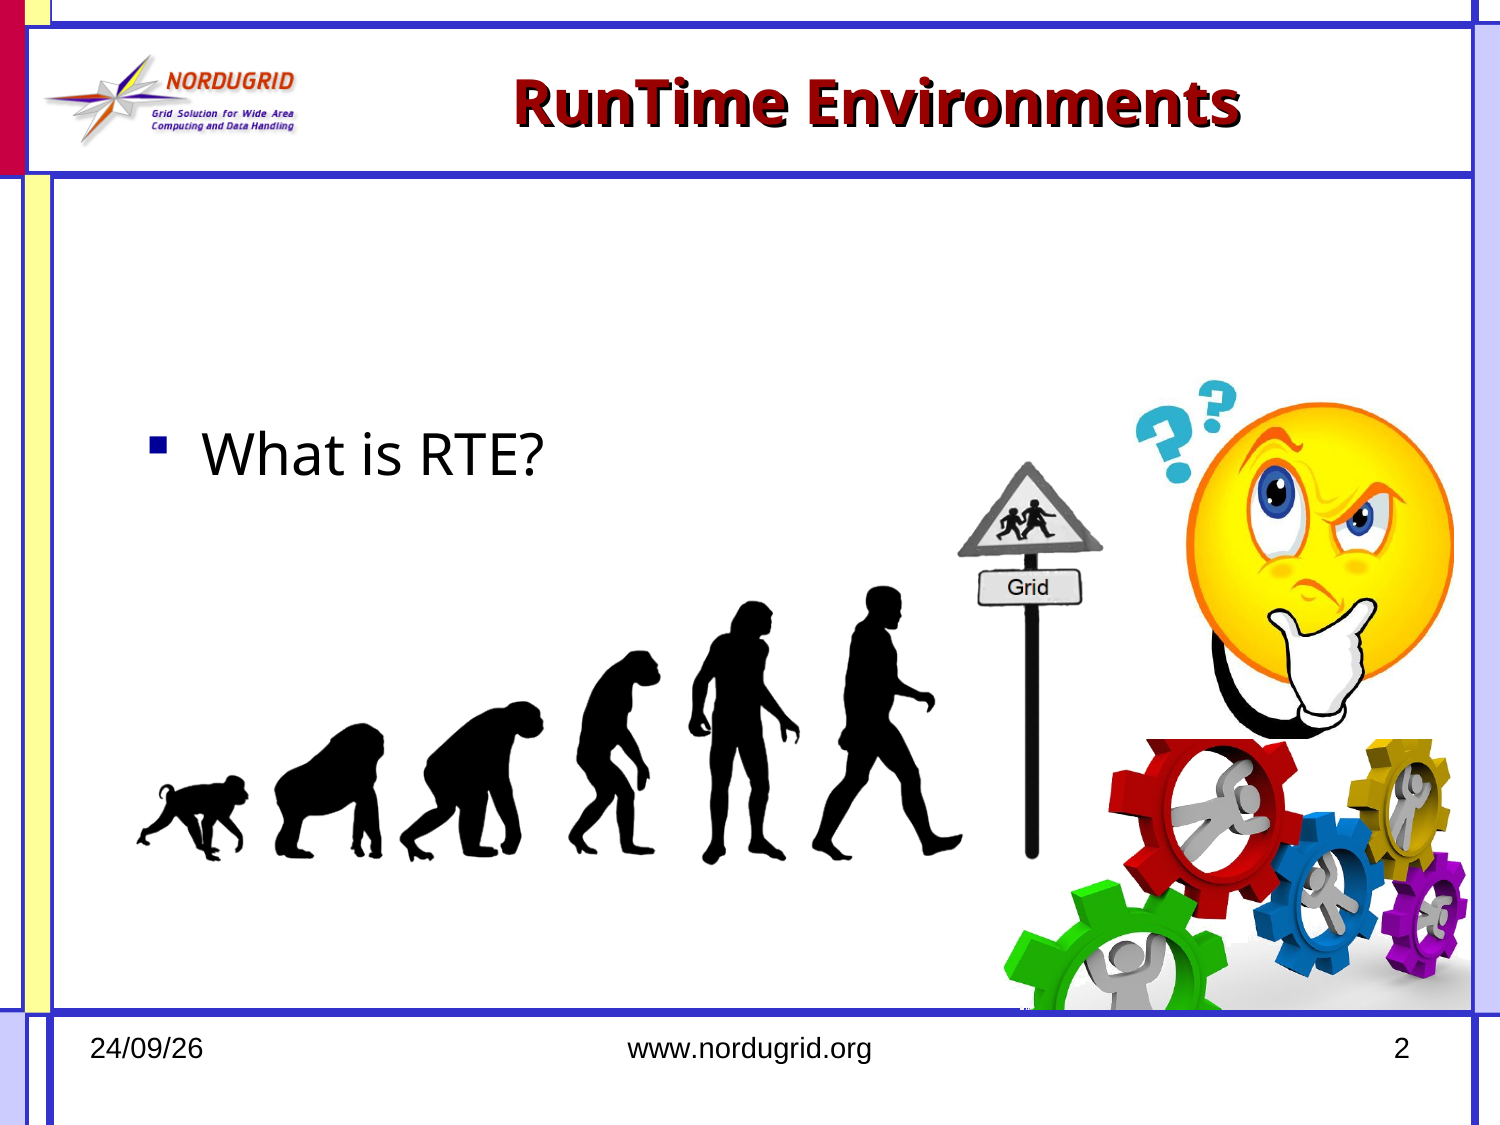

# RunTime Environments
What is RTE?
www.nordugrid.org
2